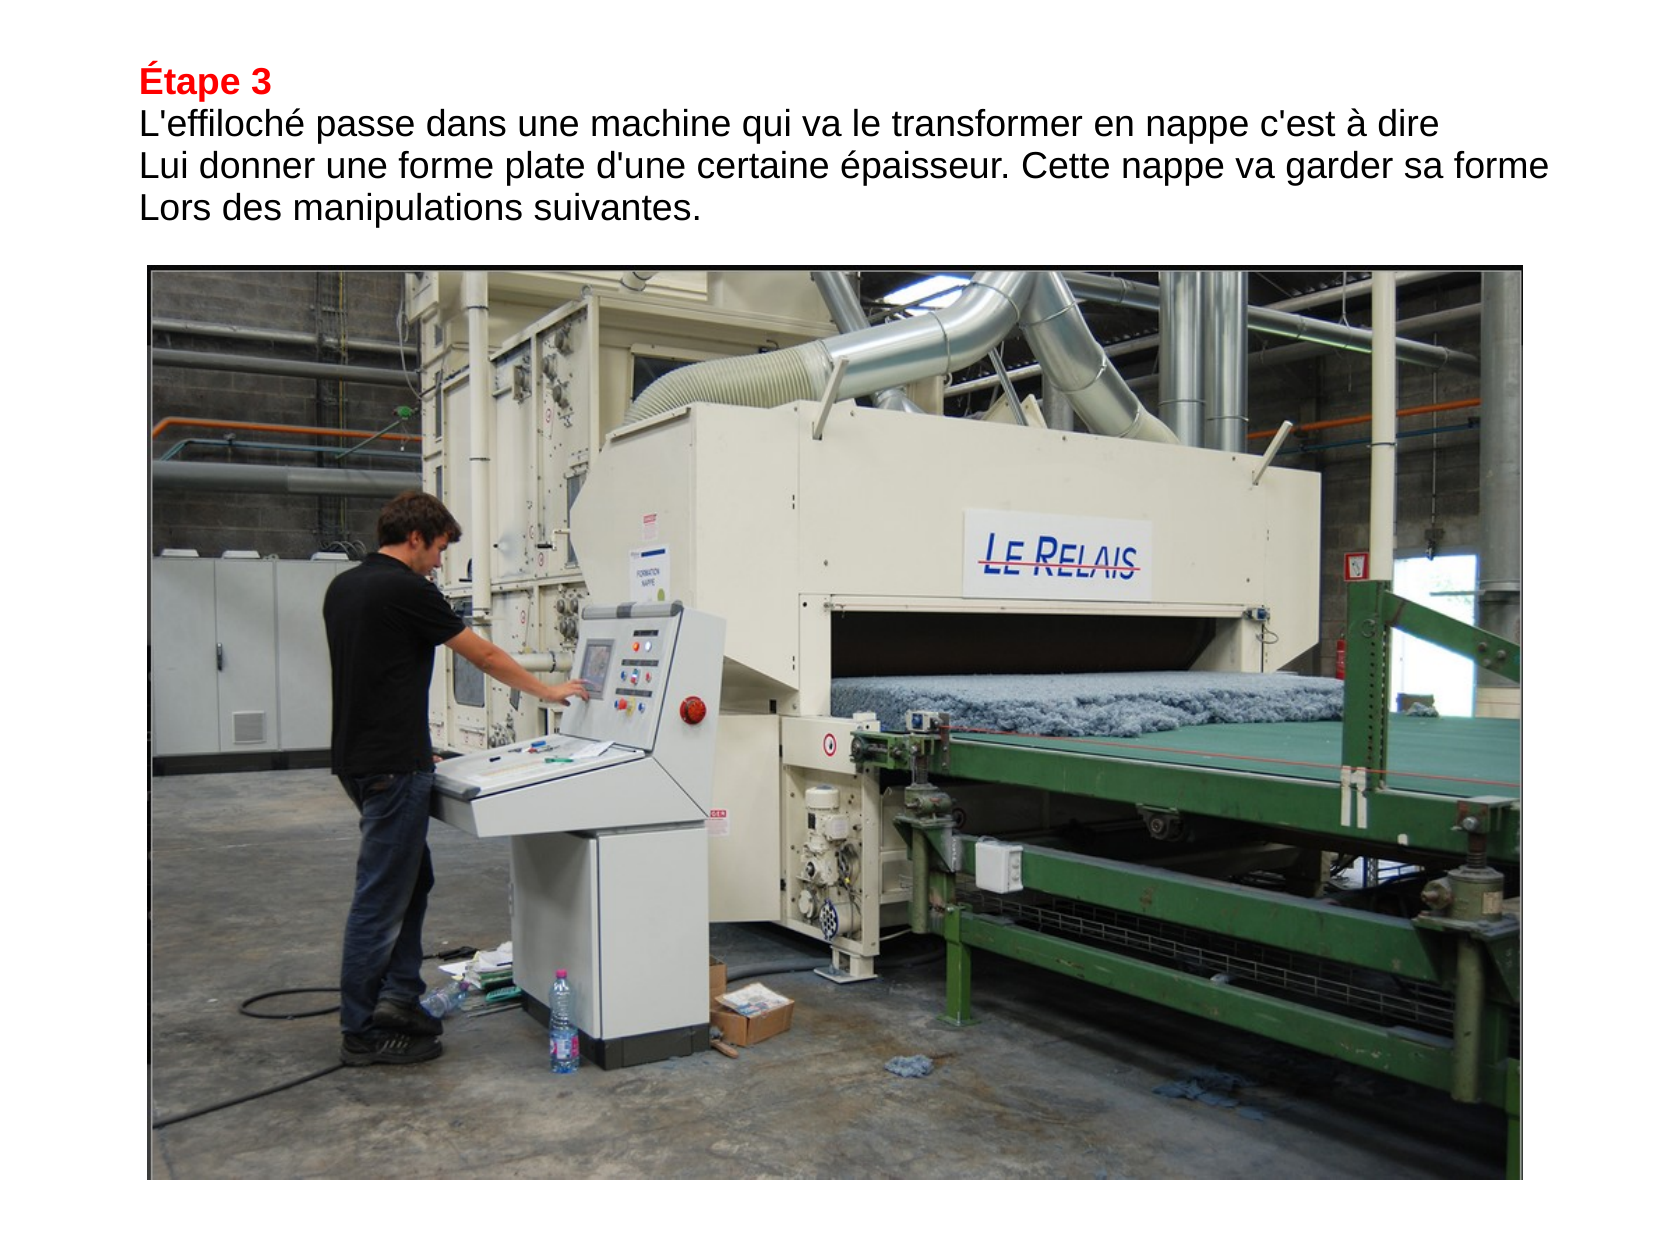

Étape 3
L'effiloché passe dans une machine qui va le transformer en nappe c'est à dire
Lui donner une forme plate d'une certaine épaisseur. Cette nappe va garder sa forme
Lors des manipulations suivantes.